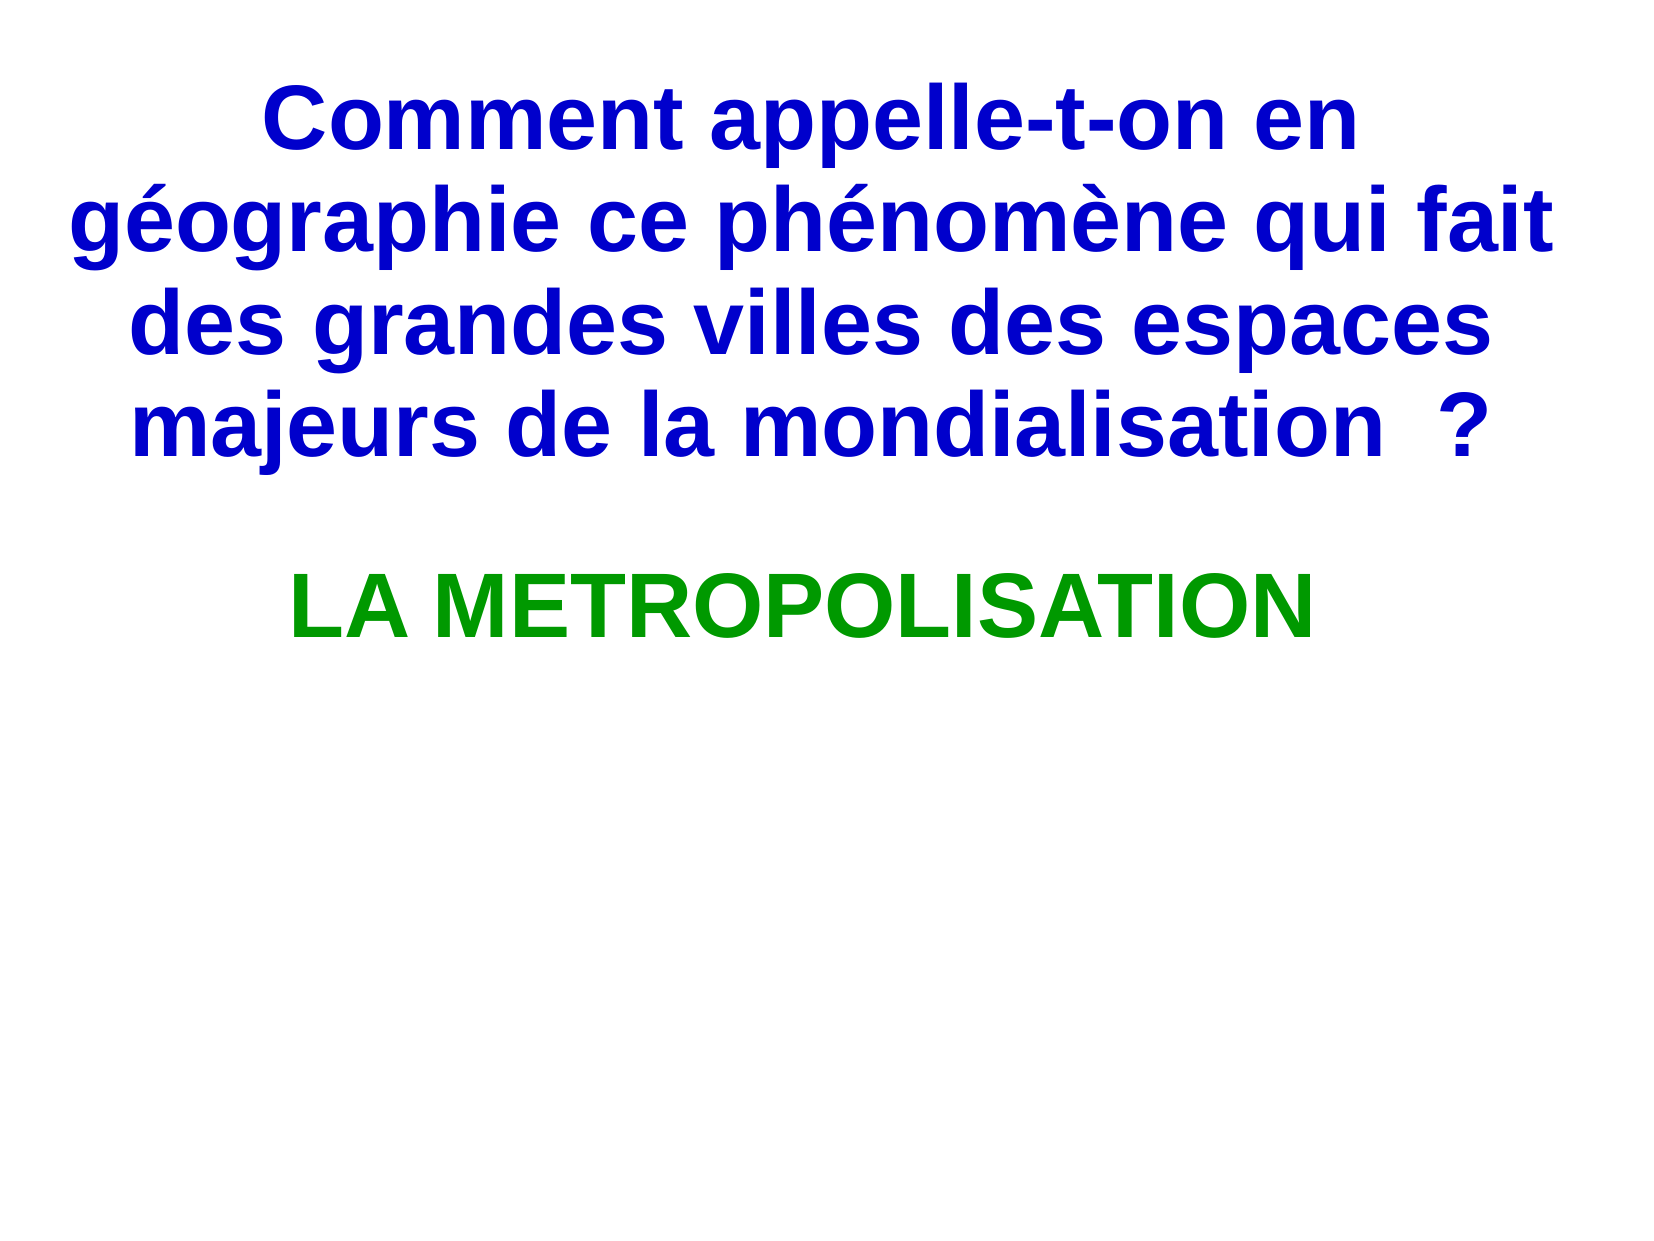

Comment appelle-t-on en géographie ce phénomène qui fait des grandes villes des espaces majeurs de la mondialisation ?
# LA METROPOLISATION